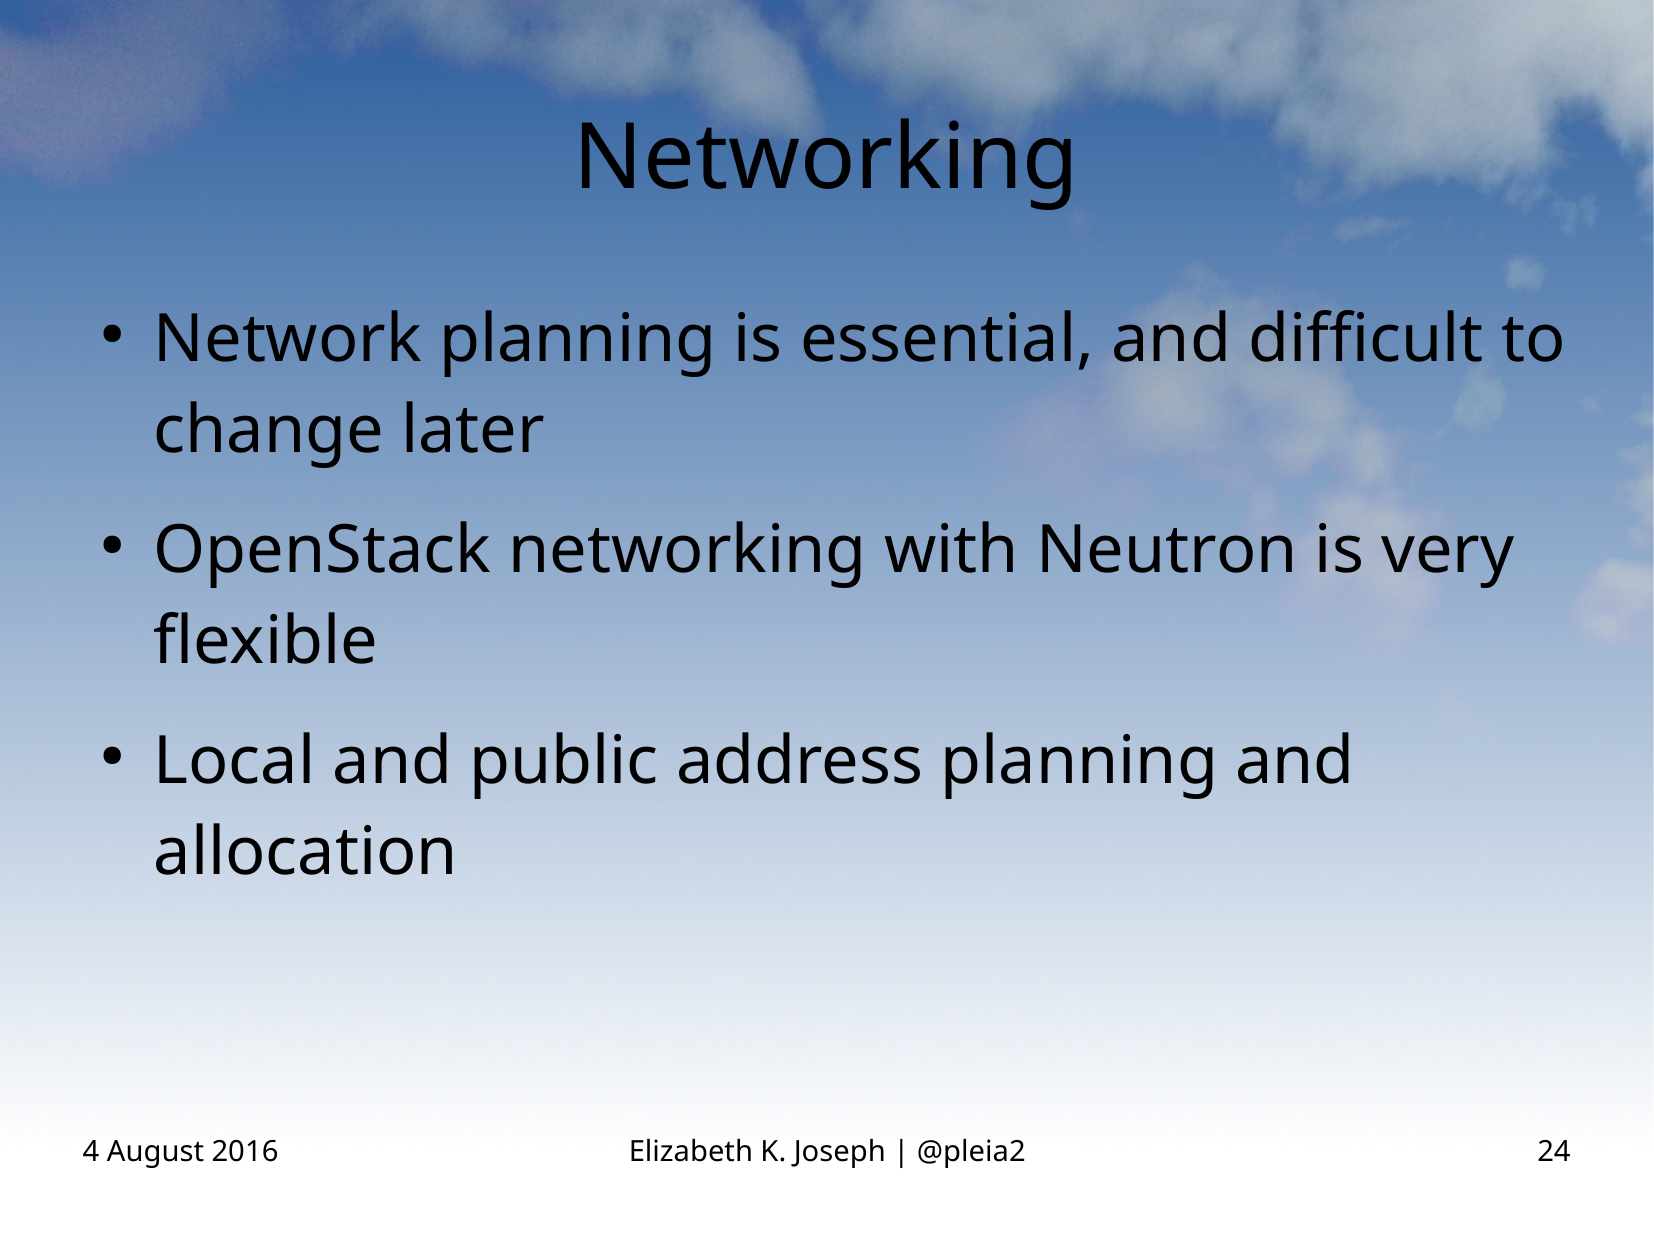

# Networking
Network planning is essential, and difficult to change later
OpenStack networking with Neutron is very flexible
Local and public address planning and allocation
4 August 2016
Elizabeth K. Joseph | @pleia2
24